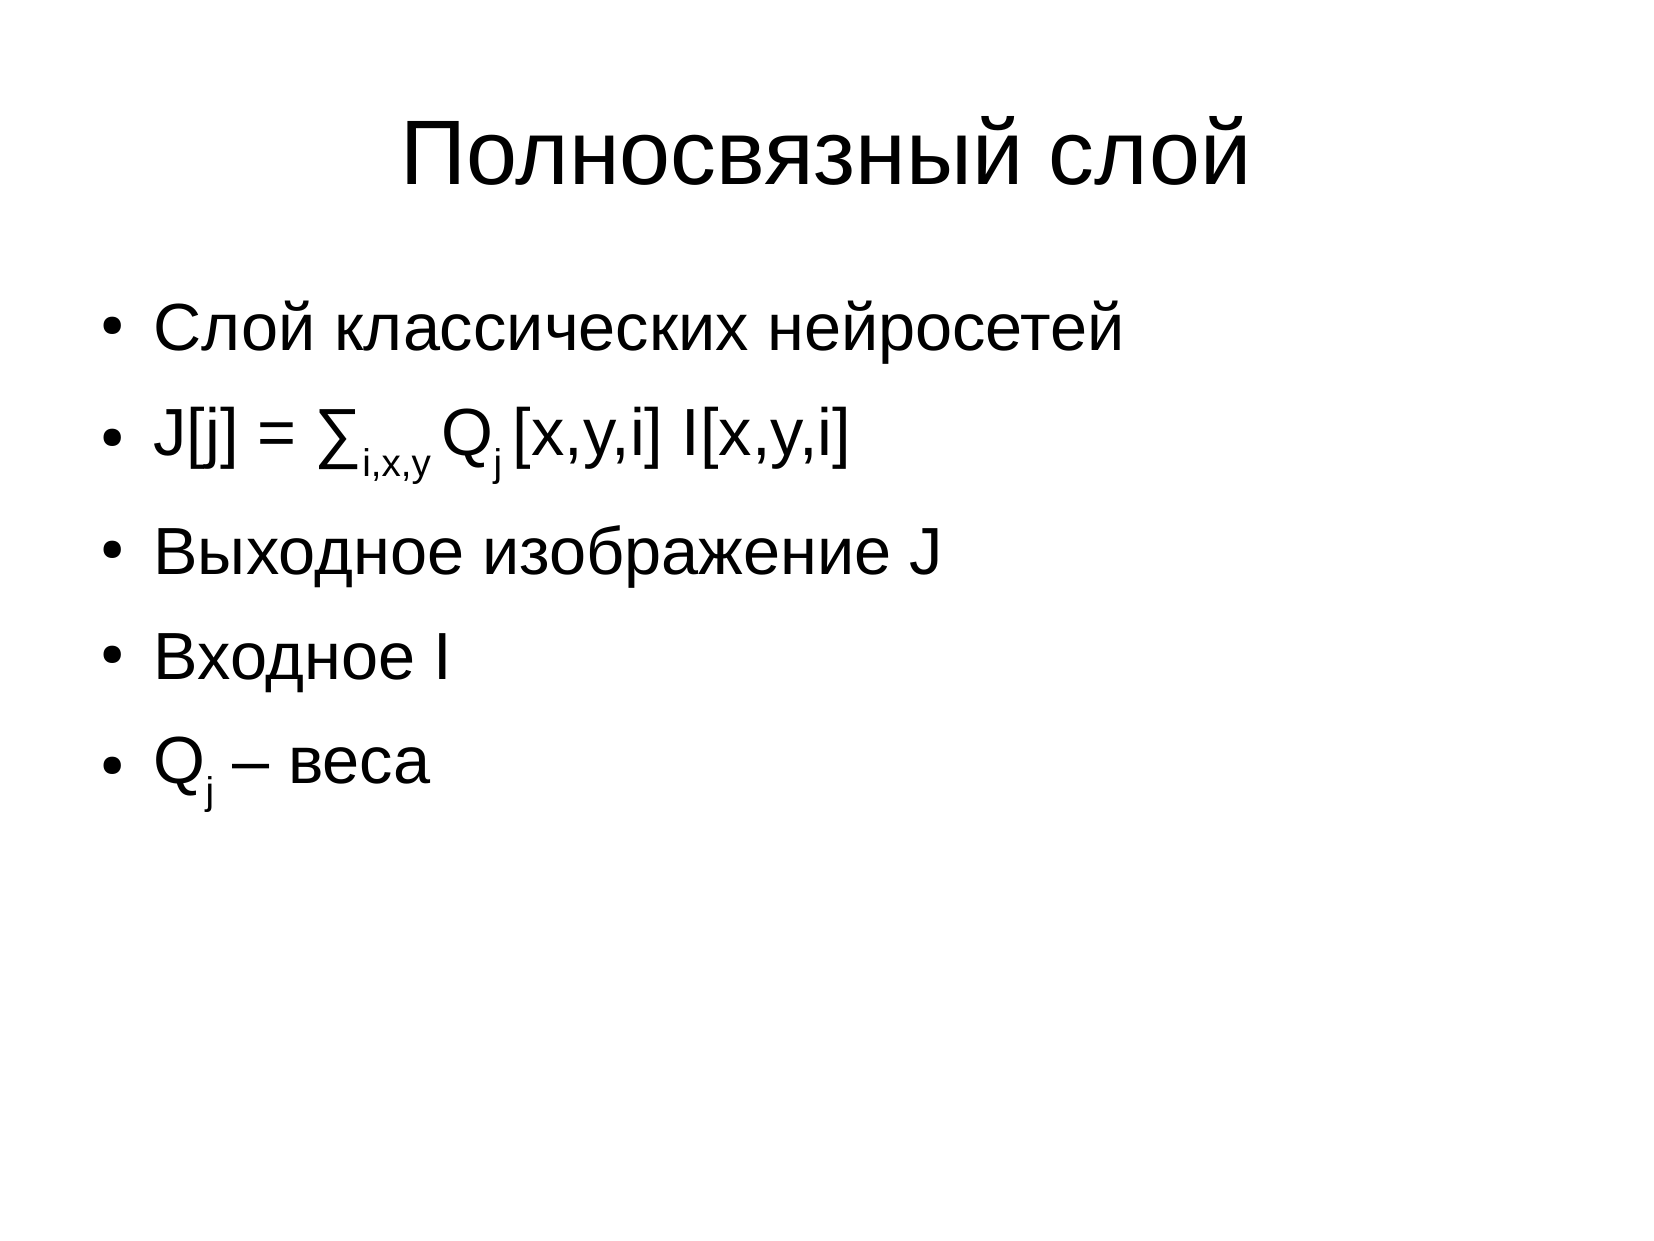

# Полносвязный слой
Слой классических нейросетей
J[j] = ∑i,x,y Qj [x,y,i] I[x,y,i]
Выходное изображение J
Входное I
Qj – веса